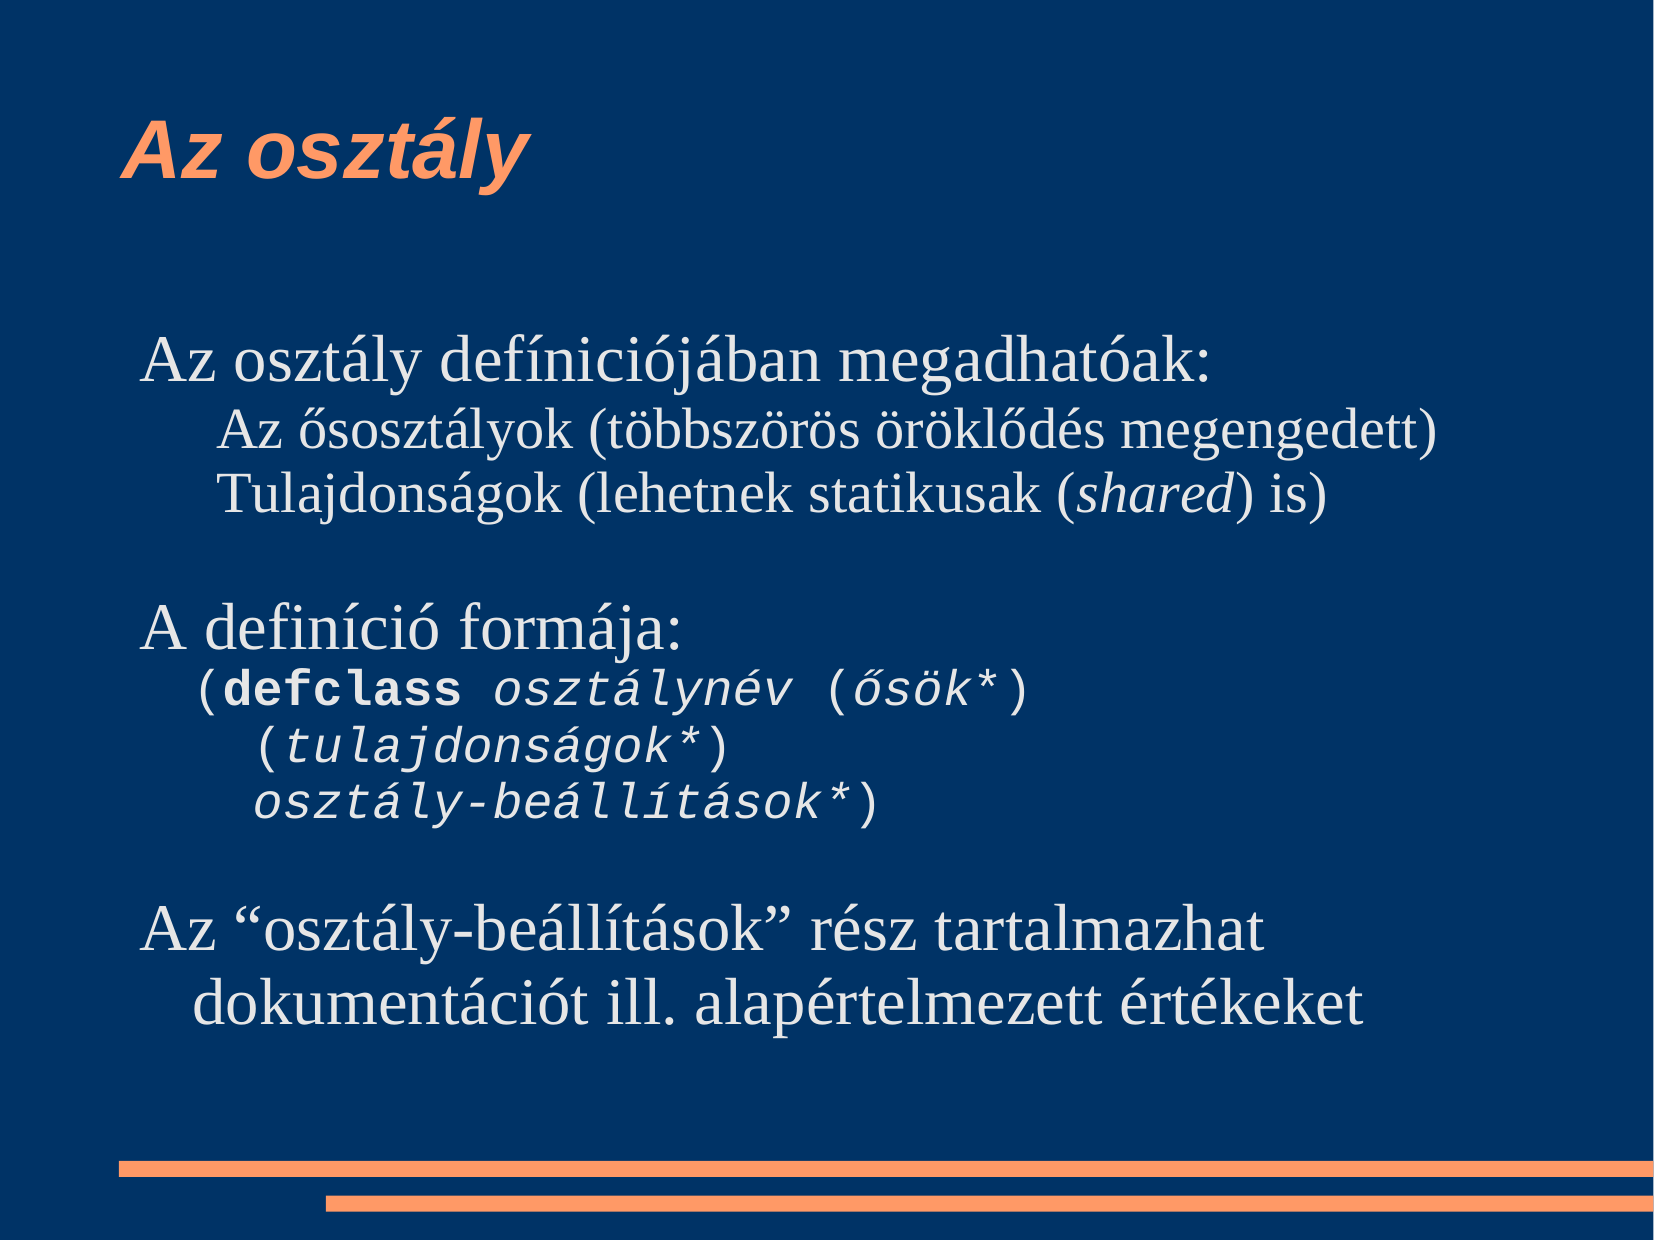

# Az osztály
Az osztály defíniciójában megadhatóak:
Az ősosztályok (többszörös öröklődés megengedett)
Tulajdonságok (lehetnek statikusak (shared) is)
A definíció formája:
(defclass osztálynév (ősök*)
 (tulajdonságok*)
 osztály-beállítások*)
Az “osztály-beállítások” rész tartalmazhat dokumentációt ill. alapértelmezett értékeket